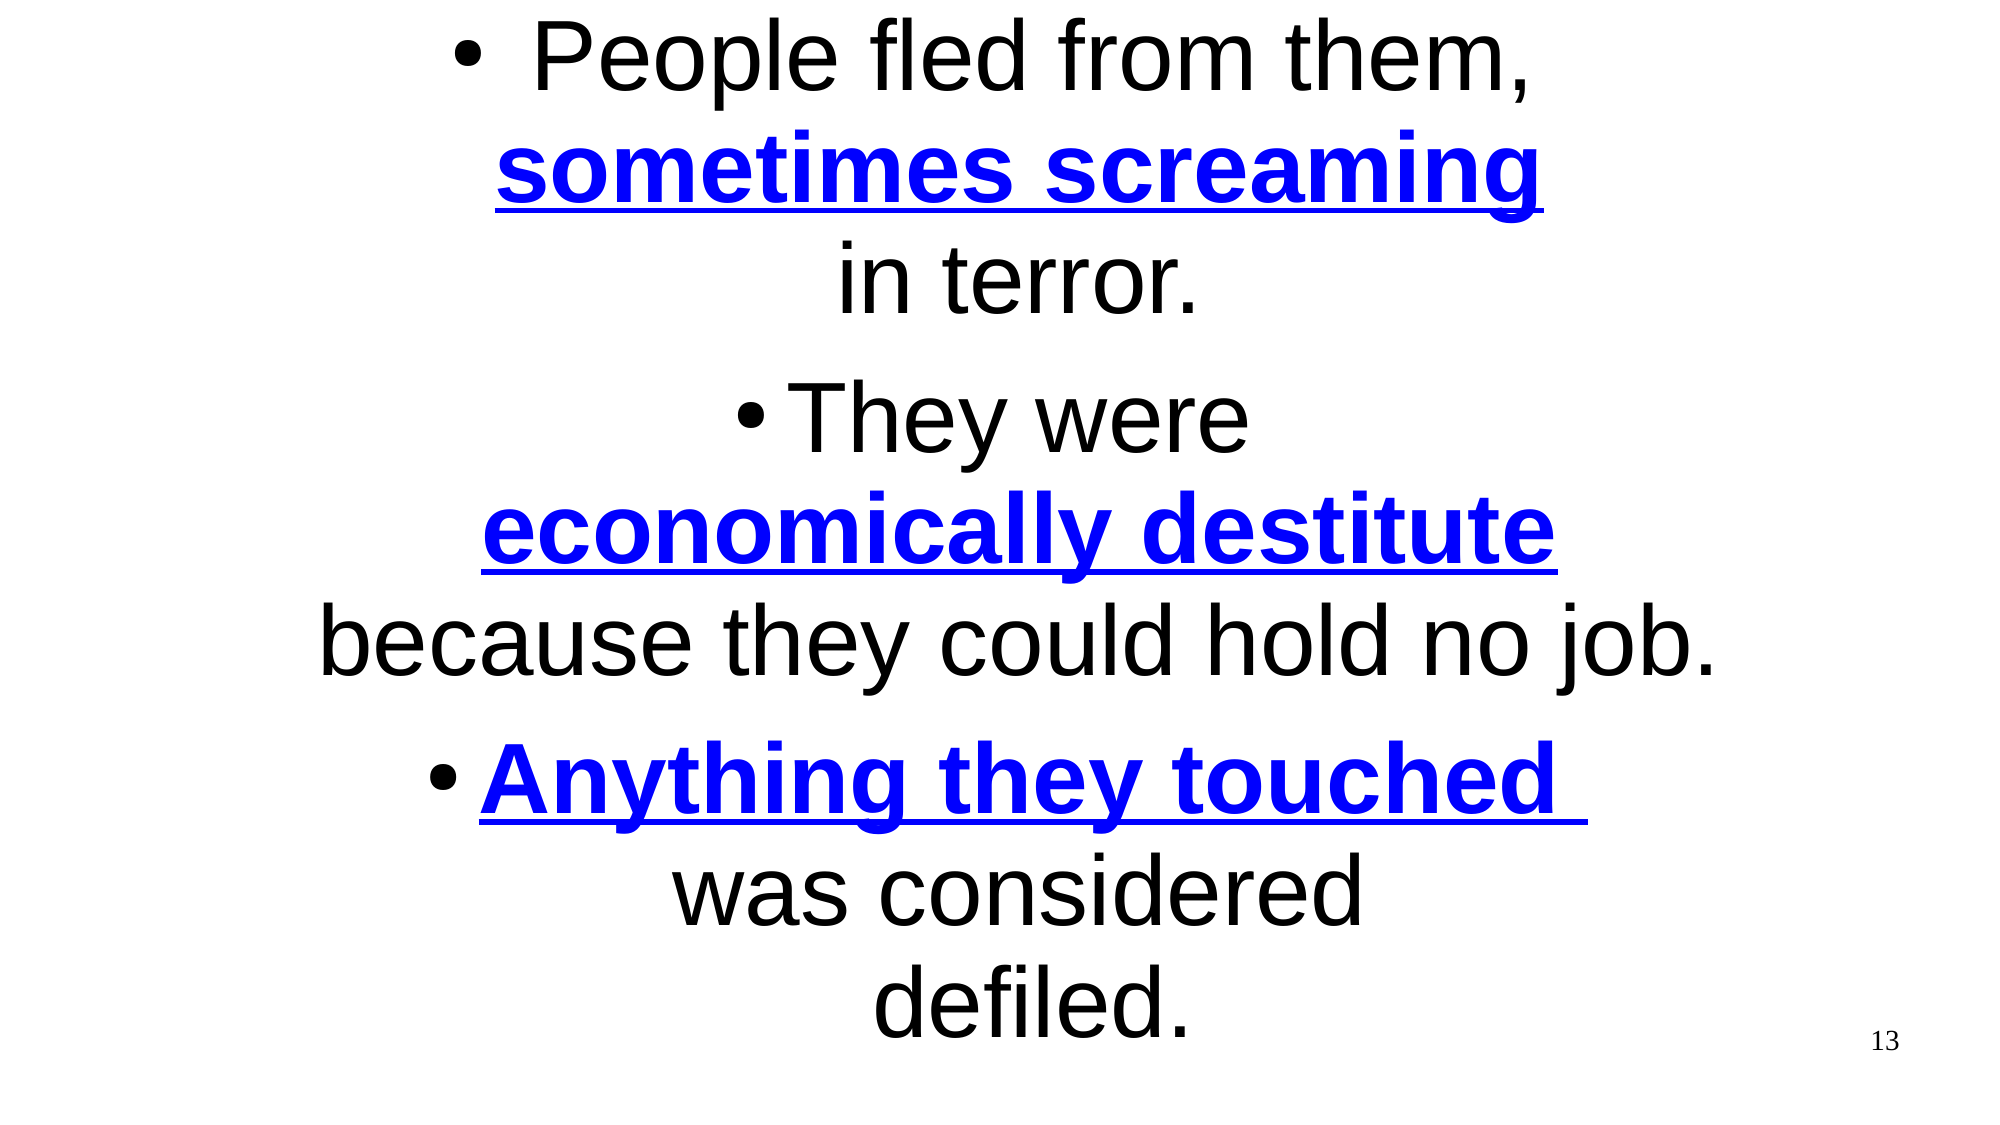

# People fled from them, sometimes screaming in terror.
They were
economically destitute
because they could hold no job.
Anything they touched
was considered
defiled.
13